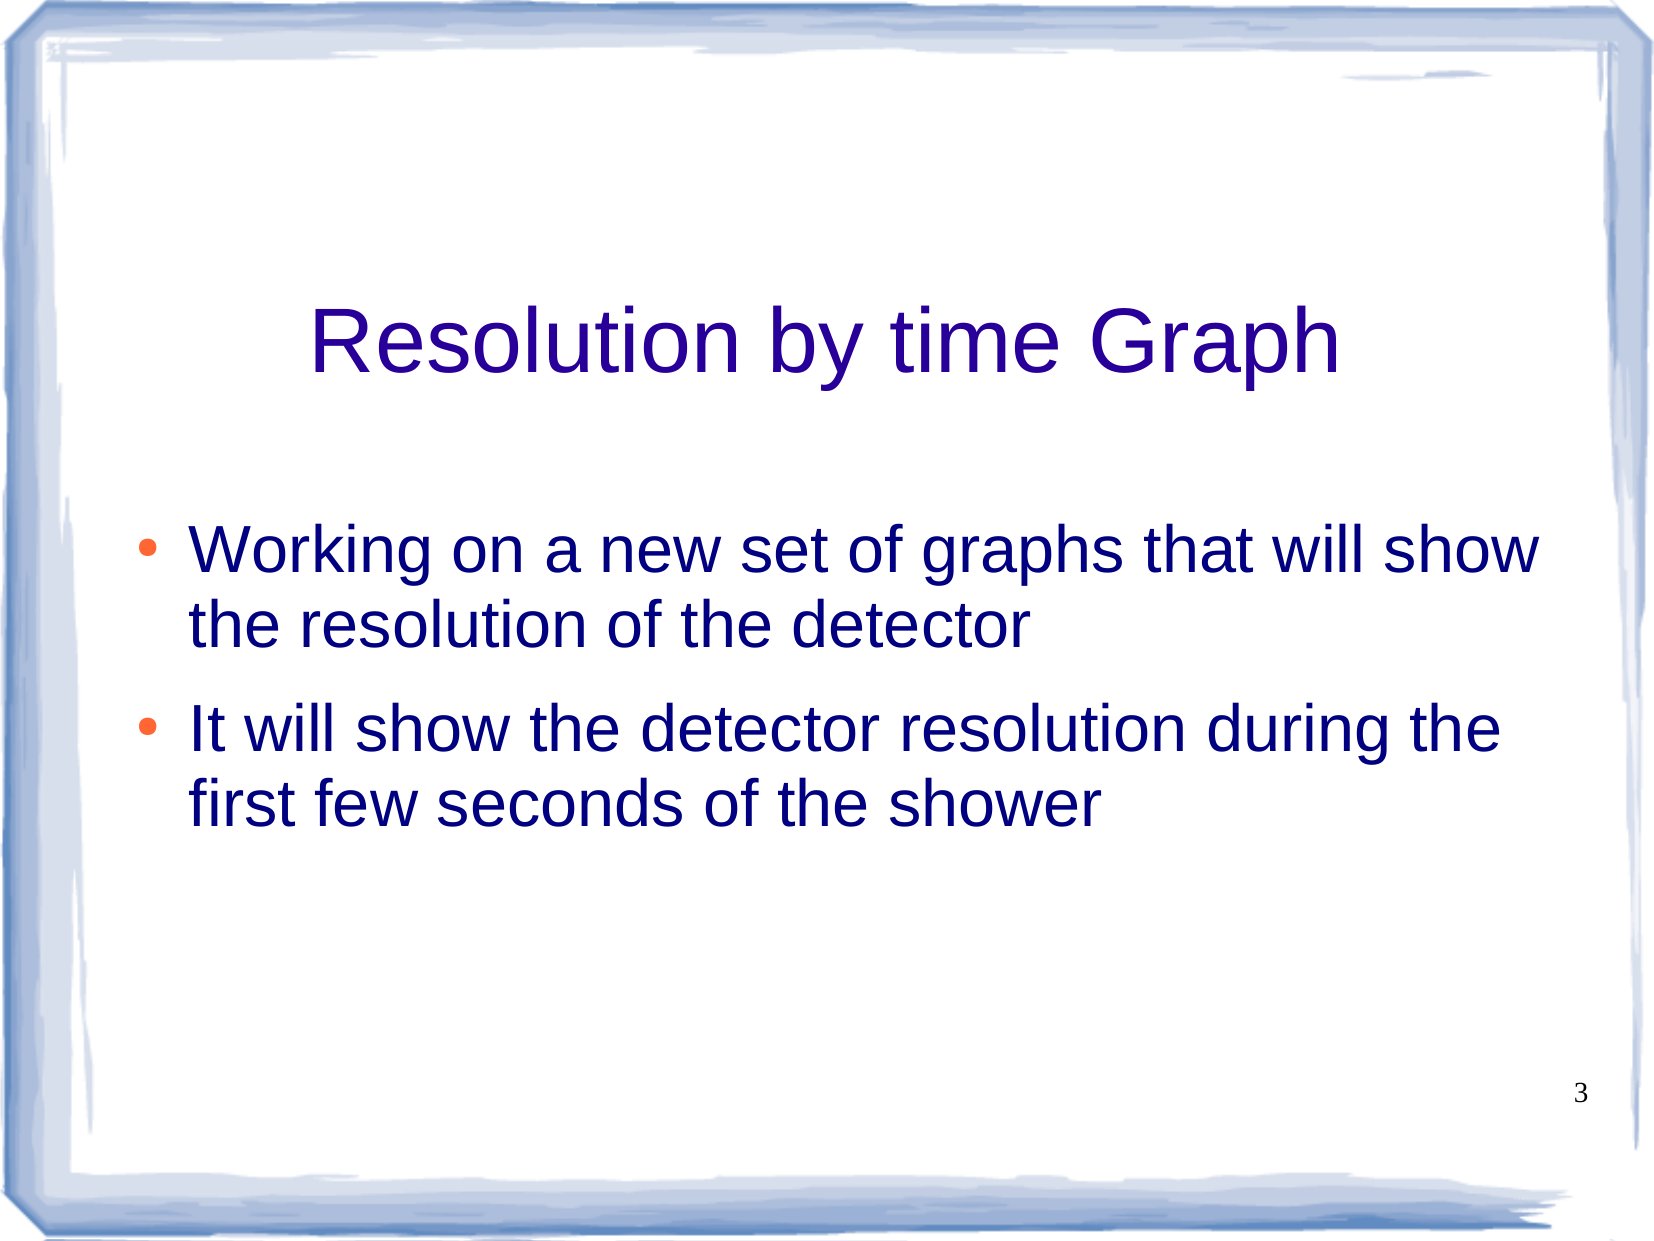

# Resolution by time Graph
Working on a new set of graphs that will show the resolution of the detector
It will show the detector resolution during the first few seconds of the shower
3